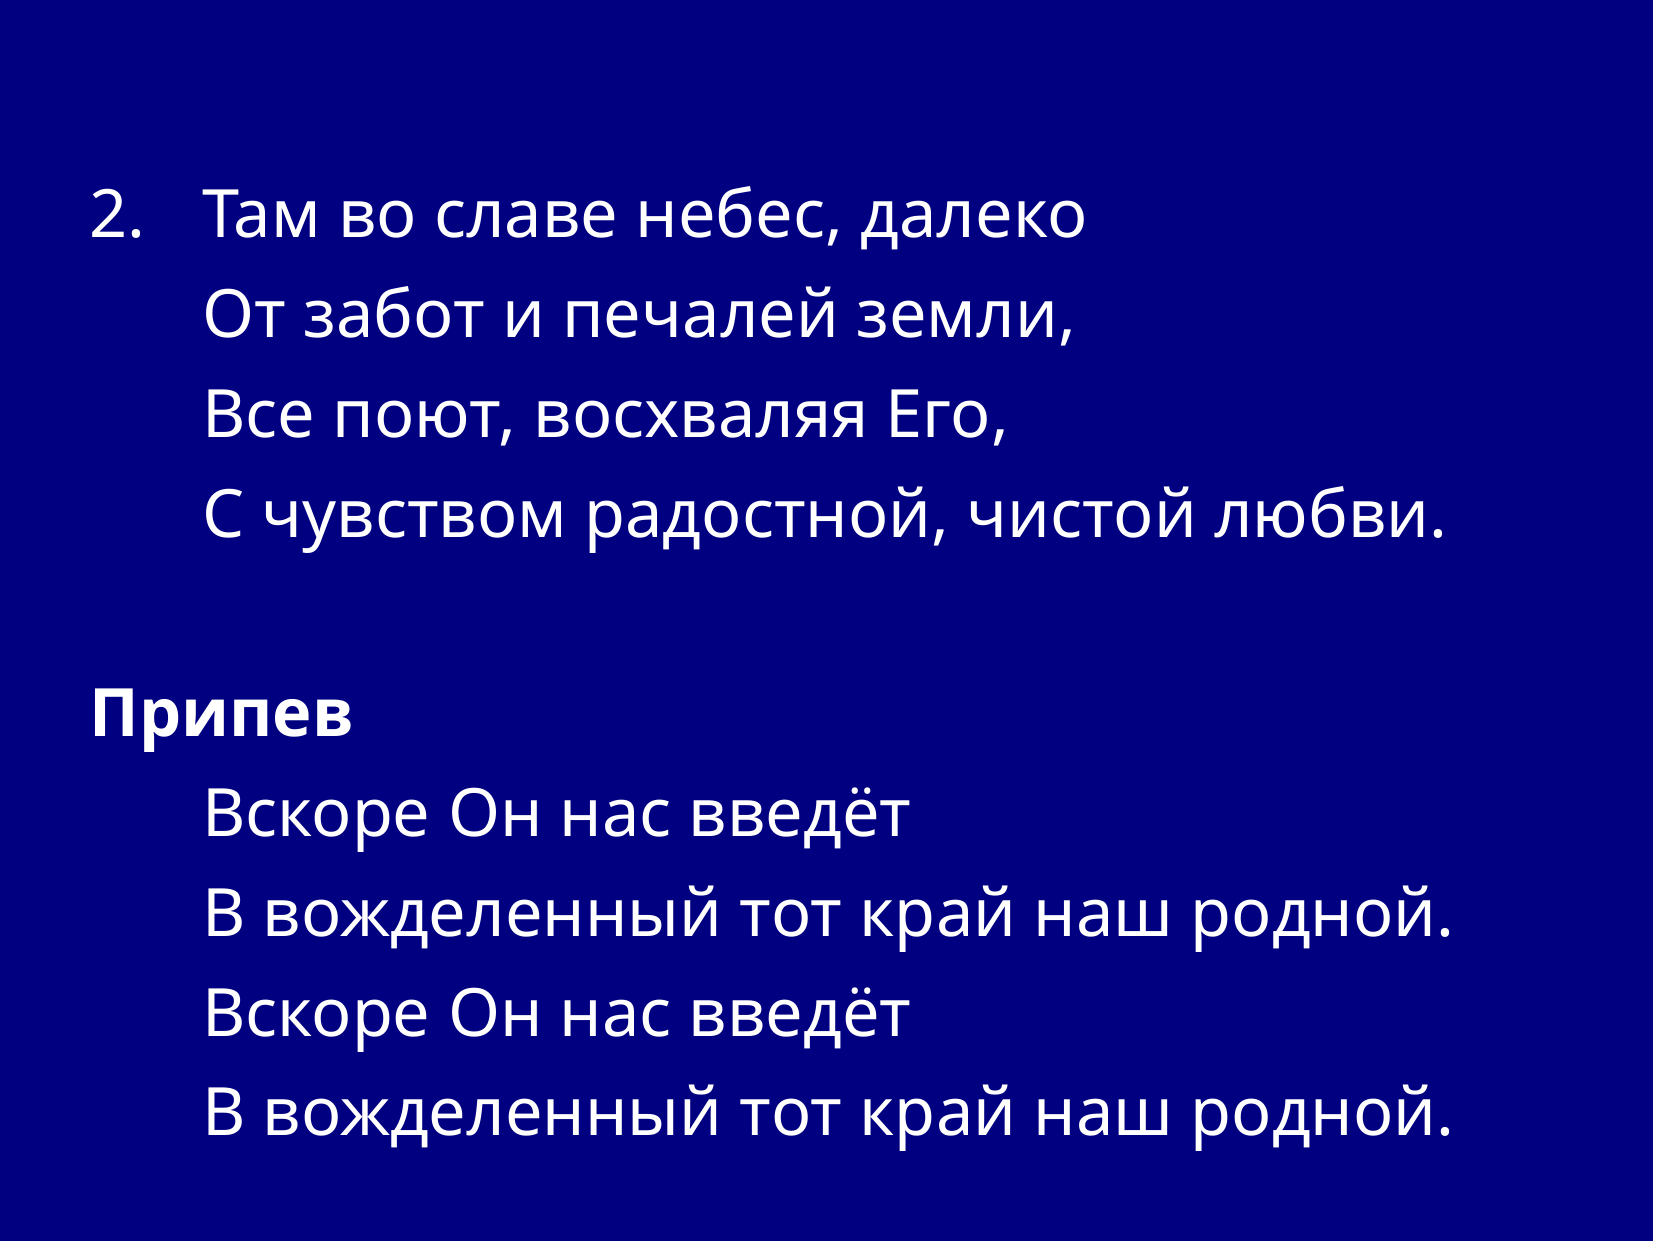

2.	Там во славе небес, далеко
	От забот и печалей земли,
	Все поют, восхваляя Его,
	С чувством радостной, чистой любви.
Припев
	Вскоре Он нас введёт
	В вожделенный тот край наш родной.
	Вскоре Он нас введёт
	В вожделенный тот край наш родной.